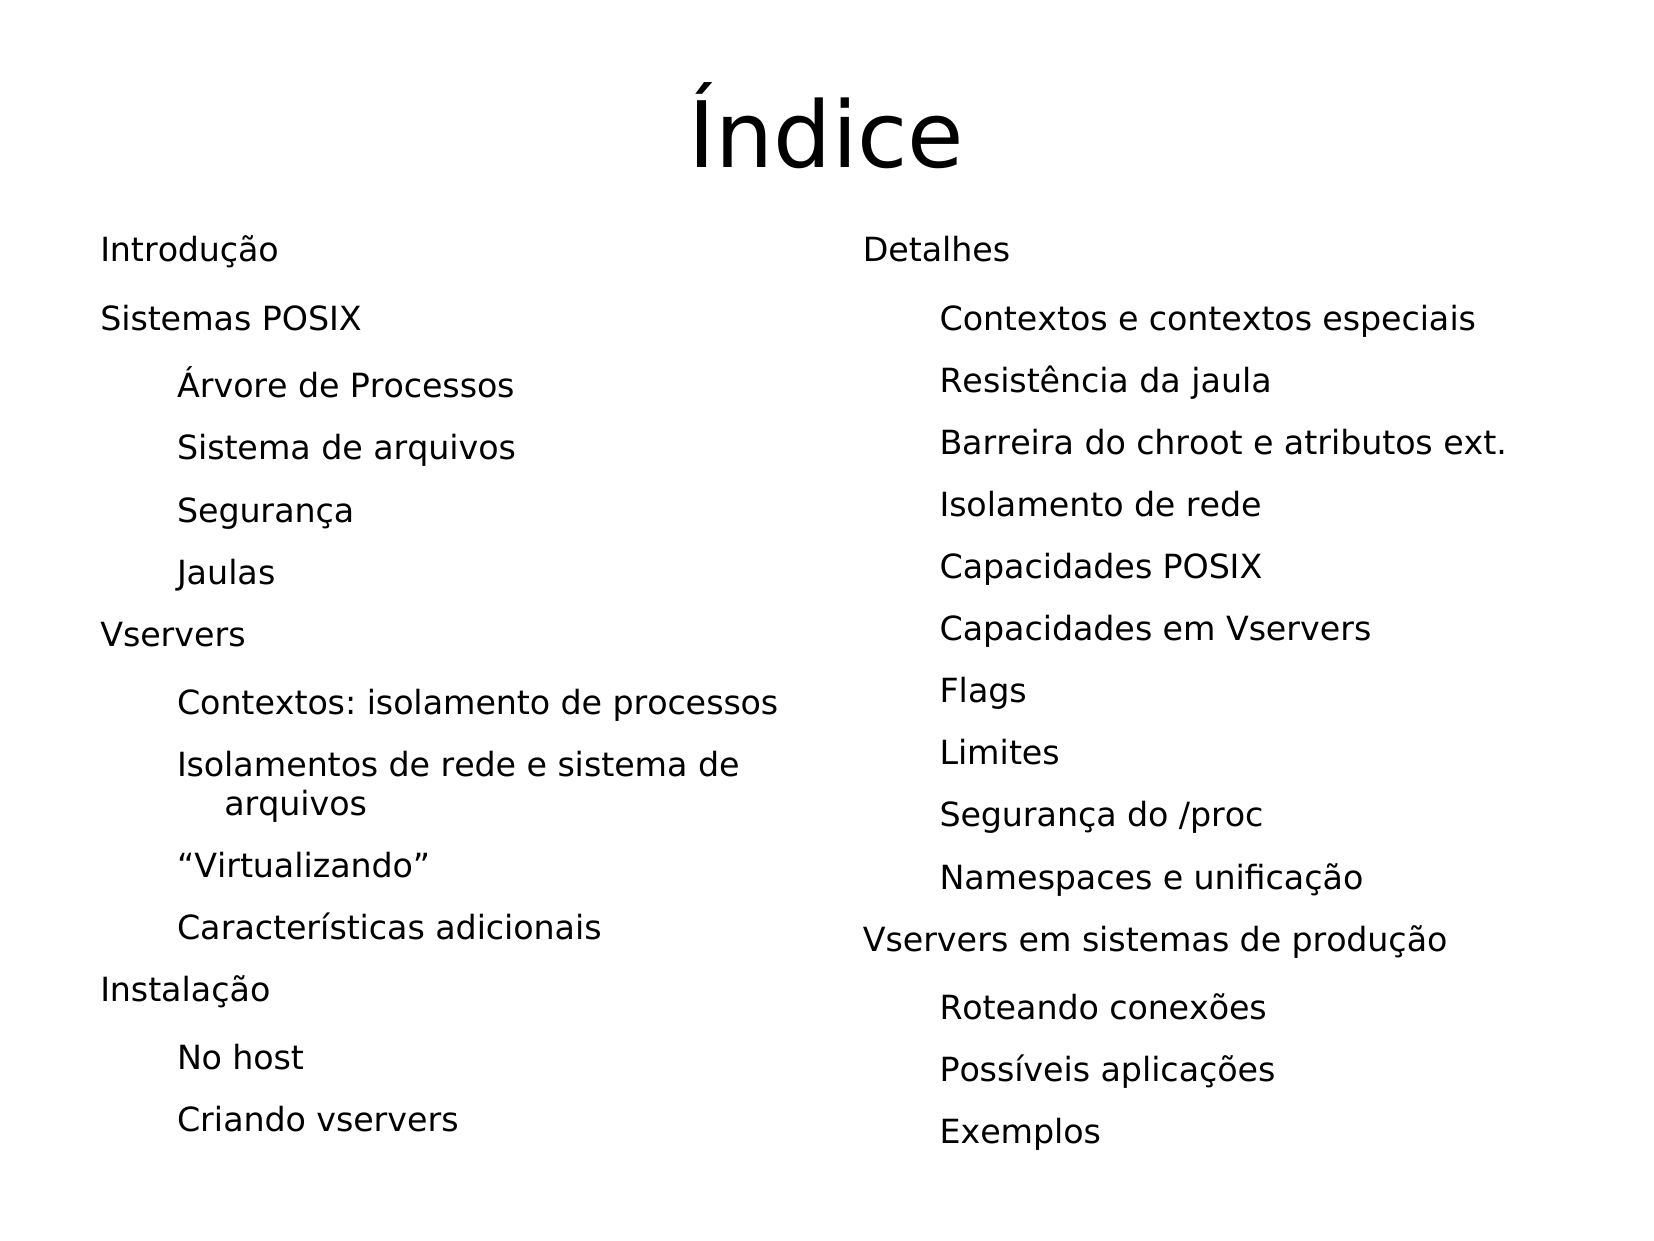

# Índice
Introdução
Sistemas POSIX
Árvore de Processos
Sistema de arquivos
Segurança
Jaulas
Vservers
Contextos: isolamento de processos
Isolamentos de rede e sistema de arquivos
“Virtualizando”
Características adicionais
Instalação
No host
Criando vservers
Detalhes
Contextos e contextos especiais
Resistência da jaula
Barreira do chroot e atributos ext.
Isolamento de rede
Capacidades POSIX
Capacidades em Vservers
Flags
Limites
Segurança do /proc
Namespaces e unificação
Vservers em sistemas de produção
Roteando conexões
Possíveis aplicações
Exemplos